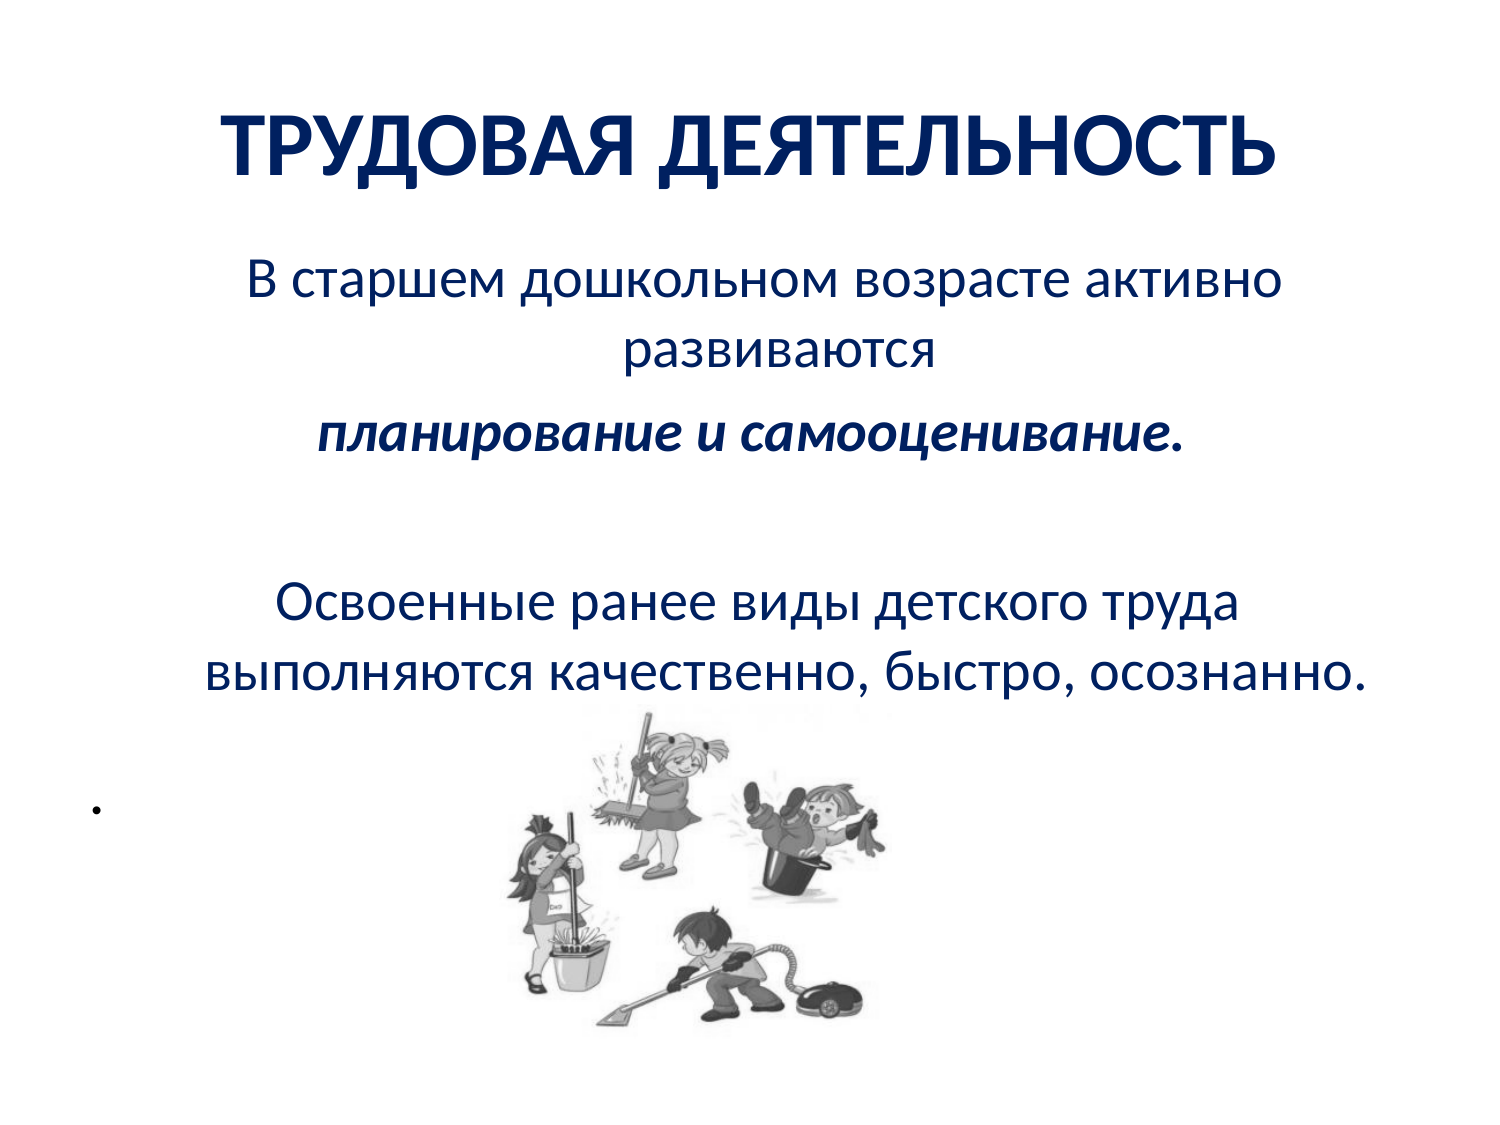

# ТРУДОВАЯ ДЕЯТЕЛЬНОСТЬ
 В старшем дошкольном возрасте активно развиваются
планирование и самооценивание.
Освоенные ранее виды детского труда выполняются качественно, быстро, осознанно.